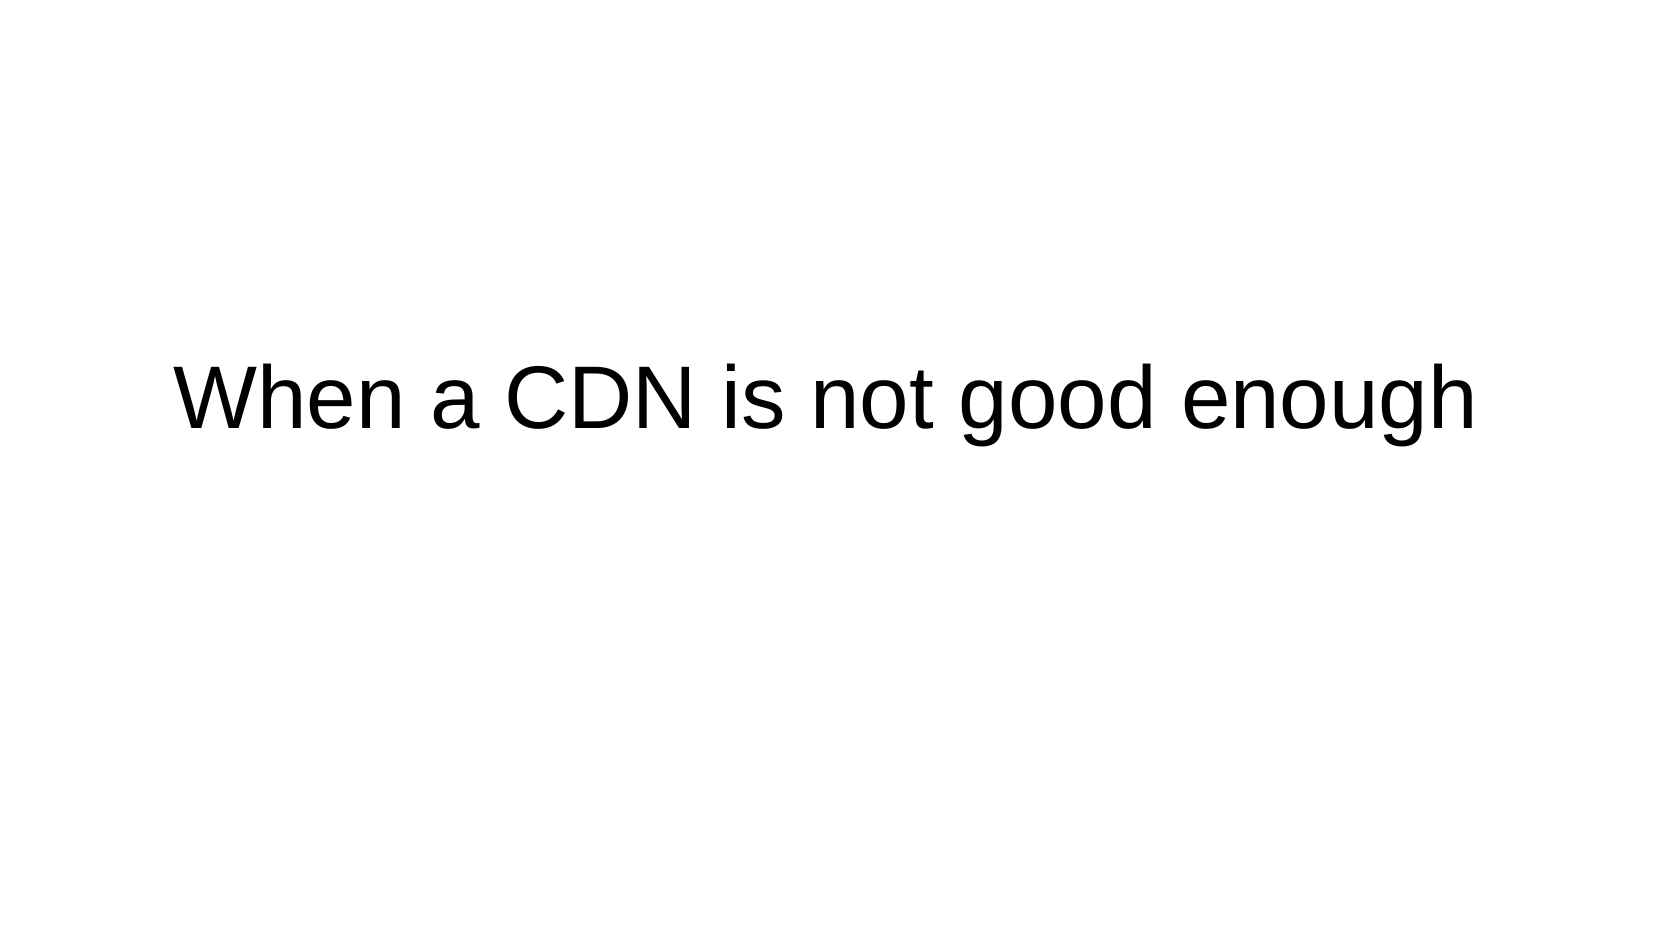

# When a CDN is not good enough